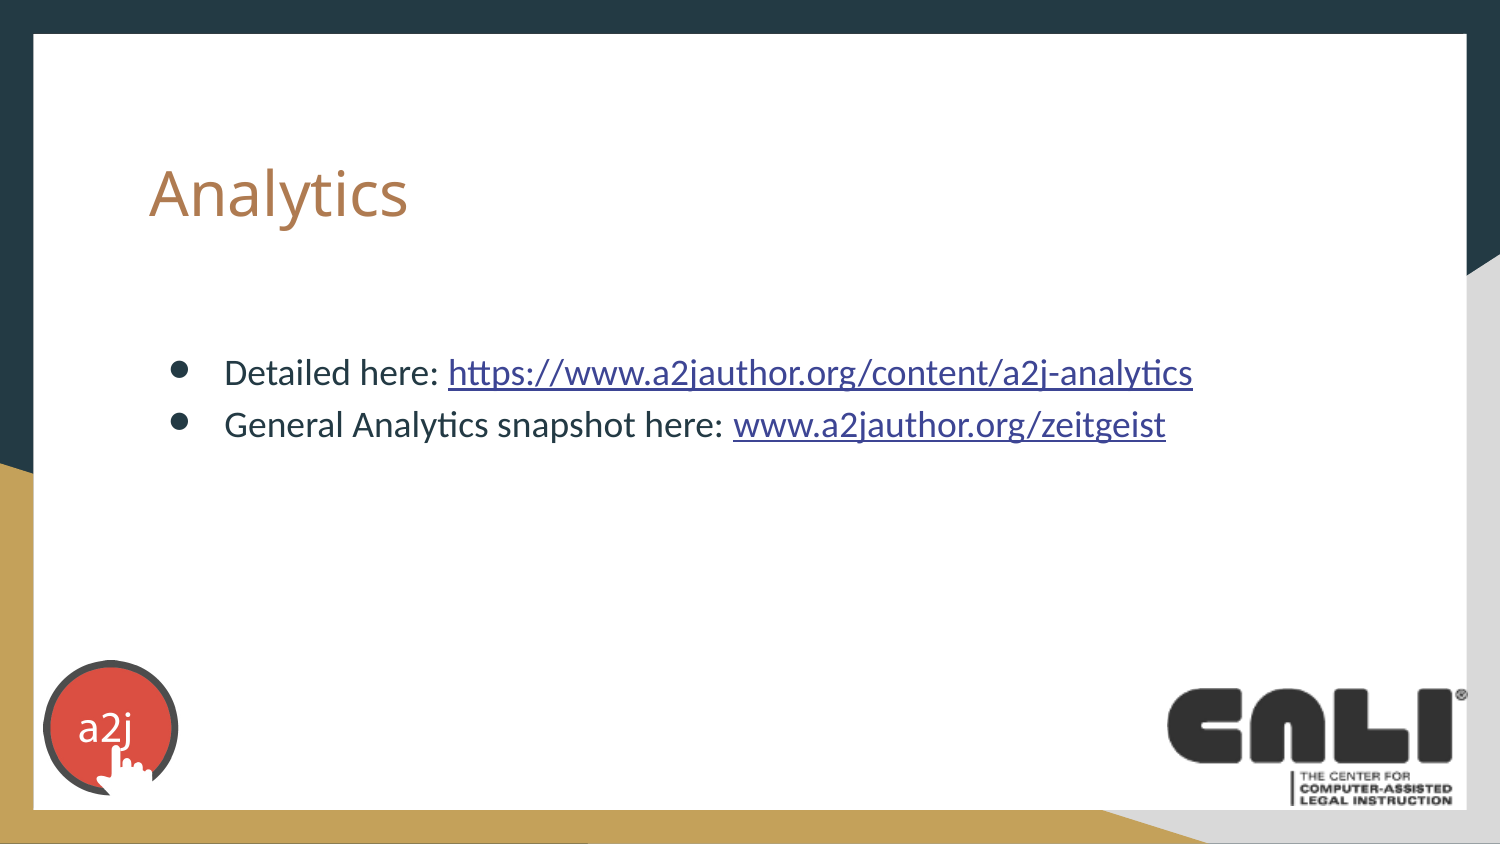

# Analytics
Detailed here: https://www.a2jauthor.org/content/a2j-analytics
General Analytics snapshot here: www.a2jauthor.org/zeitgeist